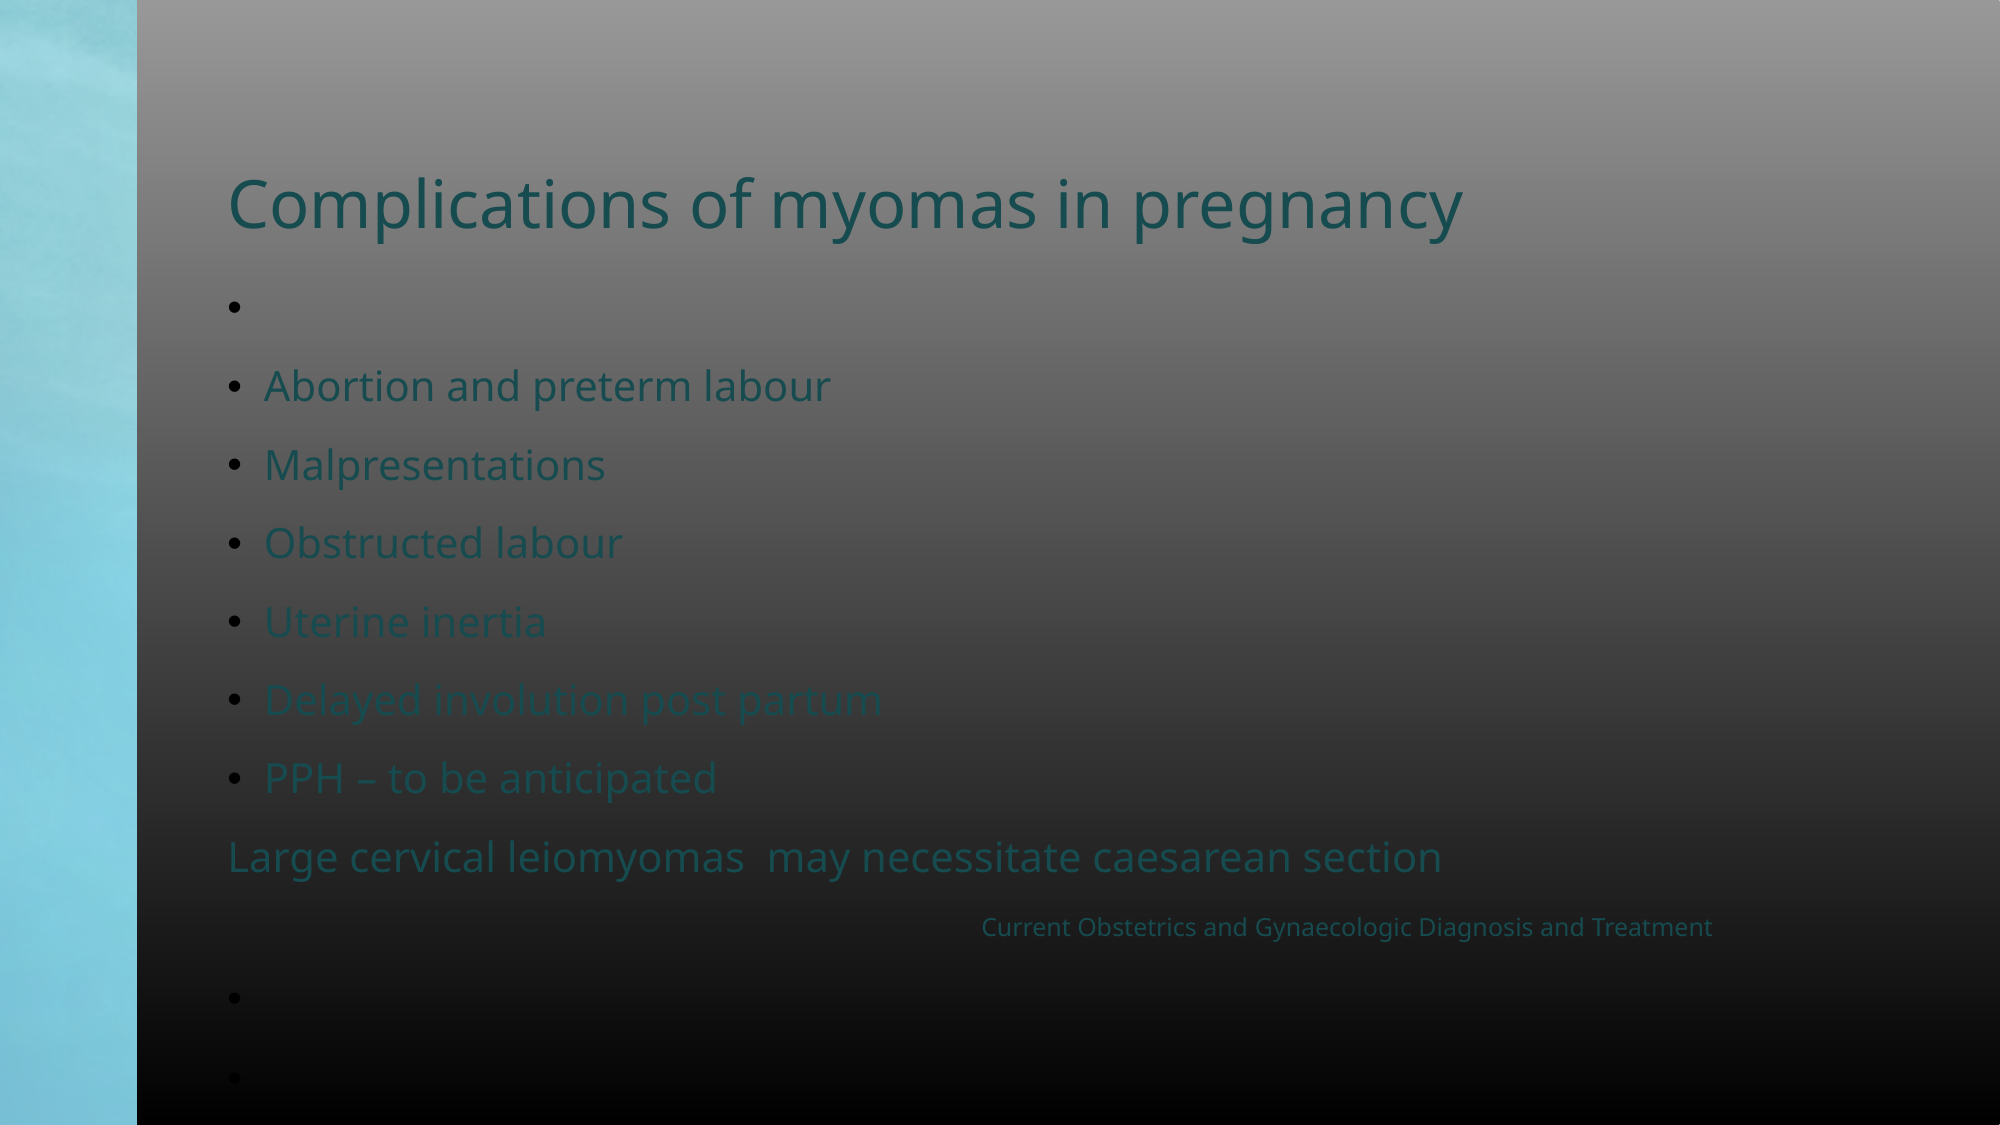

# Complications of myomas in pregnancy
Abortion and preterm labour
Malpresentations
Obstructed labour
Uterine inertia
Delayed involution post partum
PPH – to be anticipated
Large cervical leiomyomas may necessitate caesarean section
 Current Obstetrics and Gynaecologic Diagnosis and Treatment